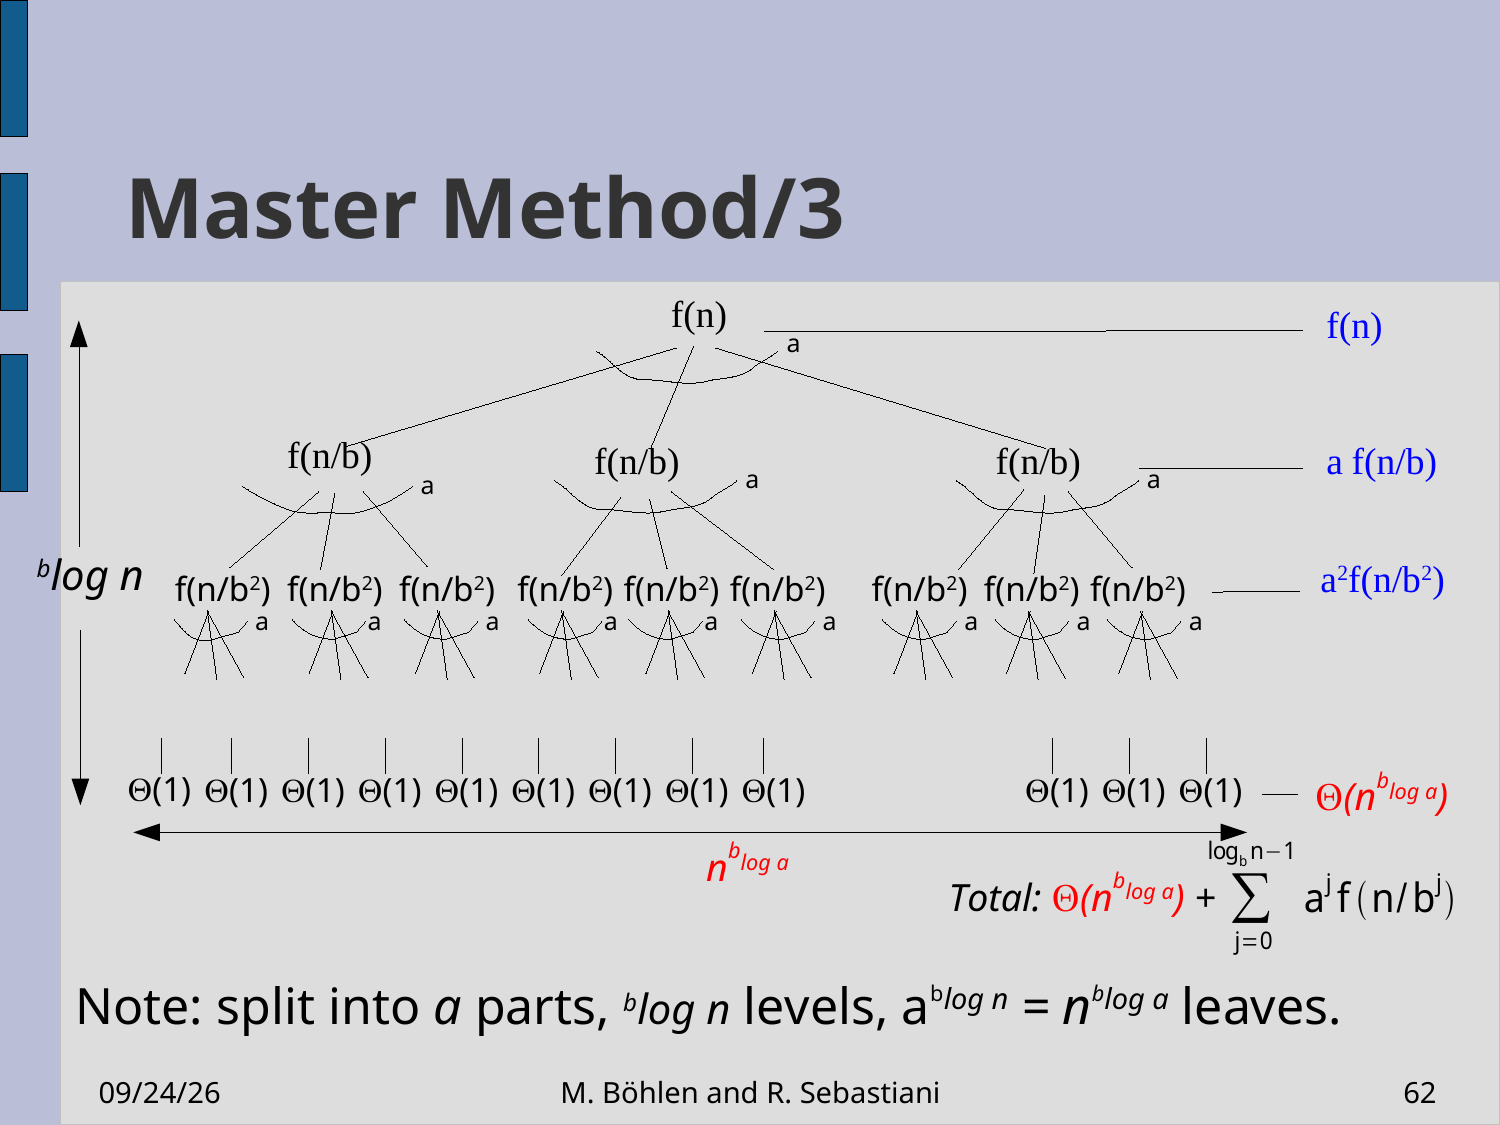

# Master Method/3
f(n)
f(n)
a
f(n/b)
f(n/b)
f(n/b)
a f(n/b)
a
a
a
blog n
a2f(n/b2)
f(n/b2)
f(n/b2)
f(n/b2)
f(n/b2)
f(n/b2)
f(n/b2)
f(n/b2)
f(n/b2)
f(n/b2)
a
a
a
a
a
a
a
a
a
(nblog a)
Q(1)
Q(1)
Q(1)
Q(1)
Q(1)
Q(1)
Q(1)
Q(1)
Q(1)
Q(1)
Q(1)
Q(1)
nblog a
Total: (nblog a) +
Note: split into a parts, blog n levels, ablog n = nblog a leaves.
M. Böhlen and R. Sebastiani
62